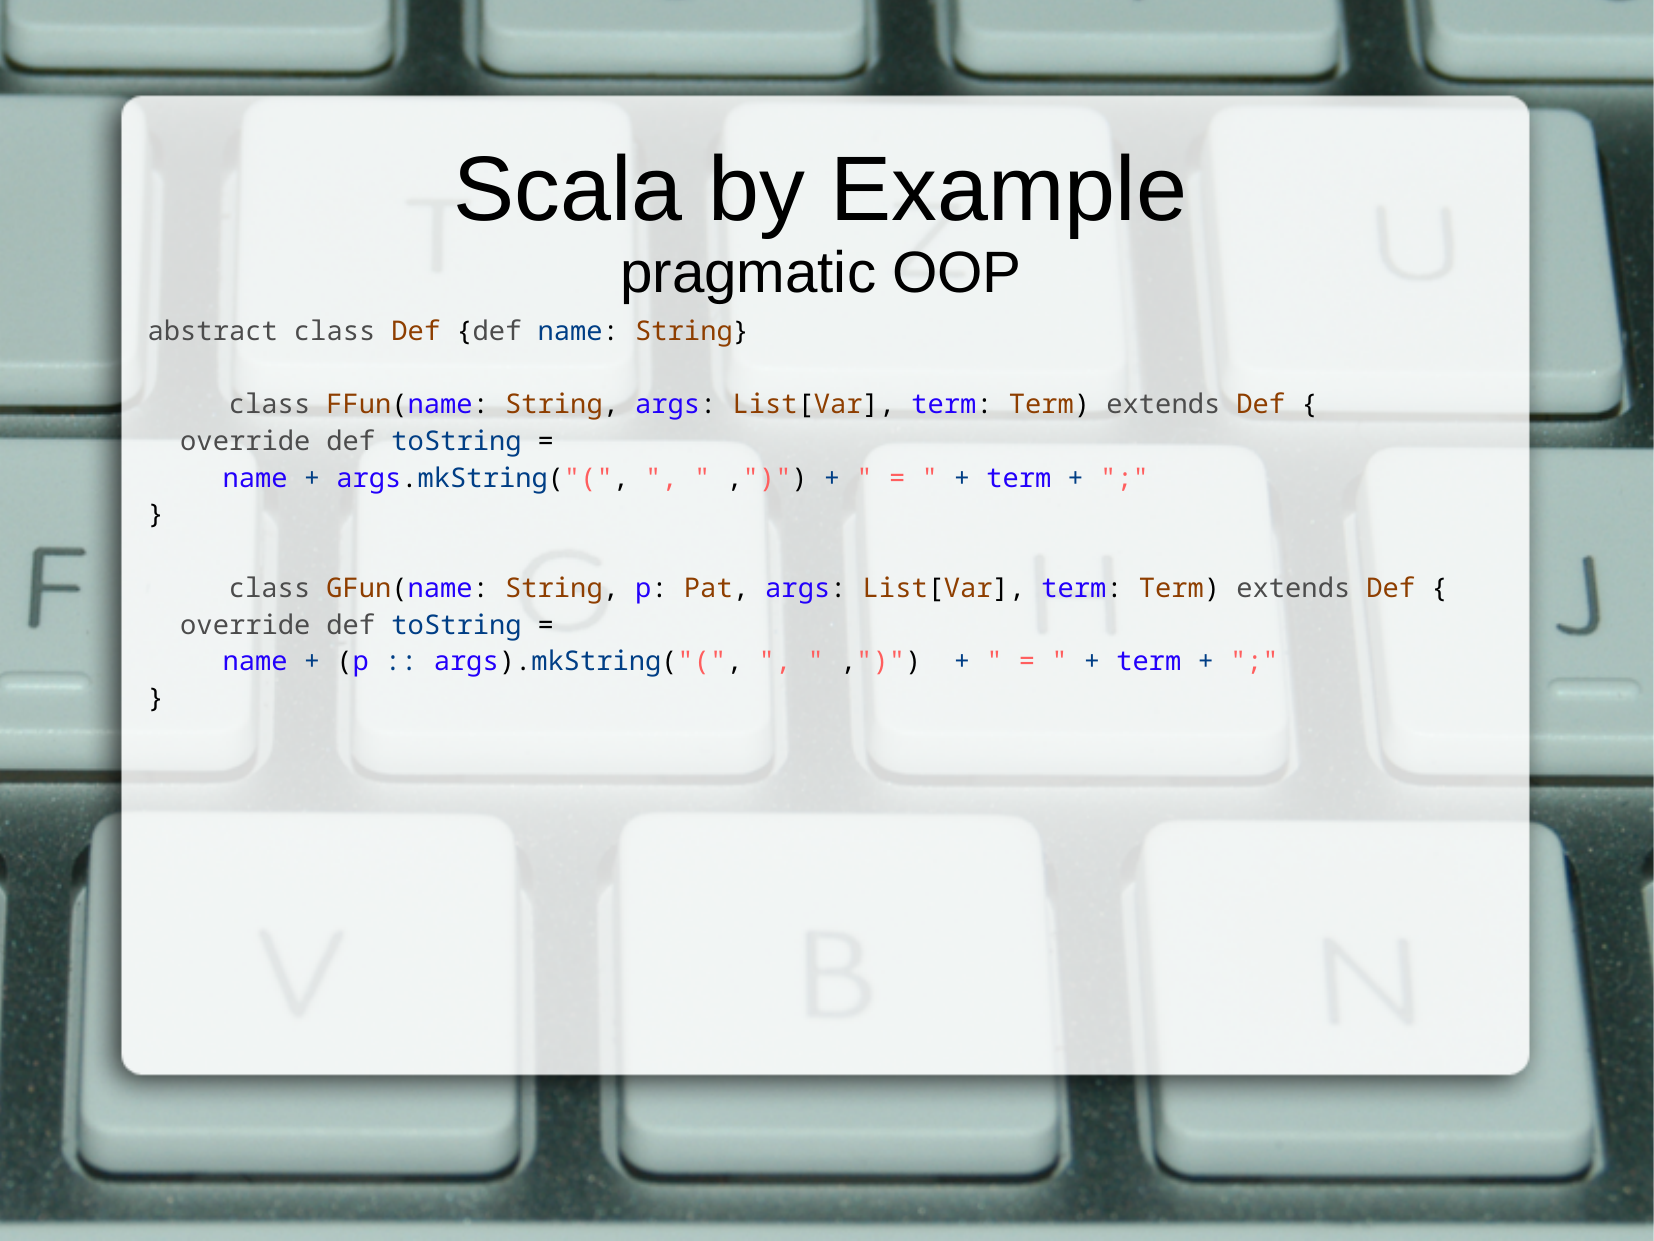

# Scala by Example pragmatic OOP
abstract class Def {def name: String}
 class FFun(name: String, args: List[Var], term: Term) extends Def {
 override def toString =
	name + args.mkString("(", ", " ,")") + " = " + term + ";"
}
 class GFun(name: String, p: Pat, args: List[Var], term: Term) extends Def {
 override def toString =
	name + (p :: args).mkString("(", ", " ,")") + " = " + term + ";"
}